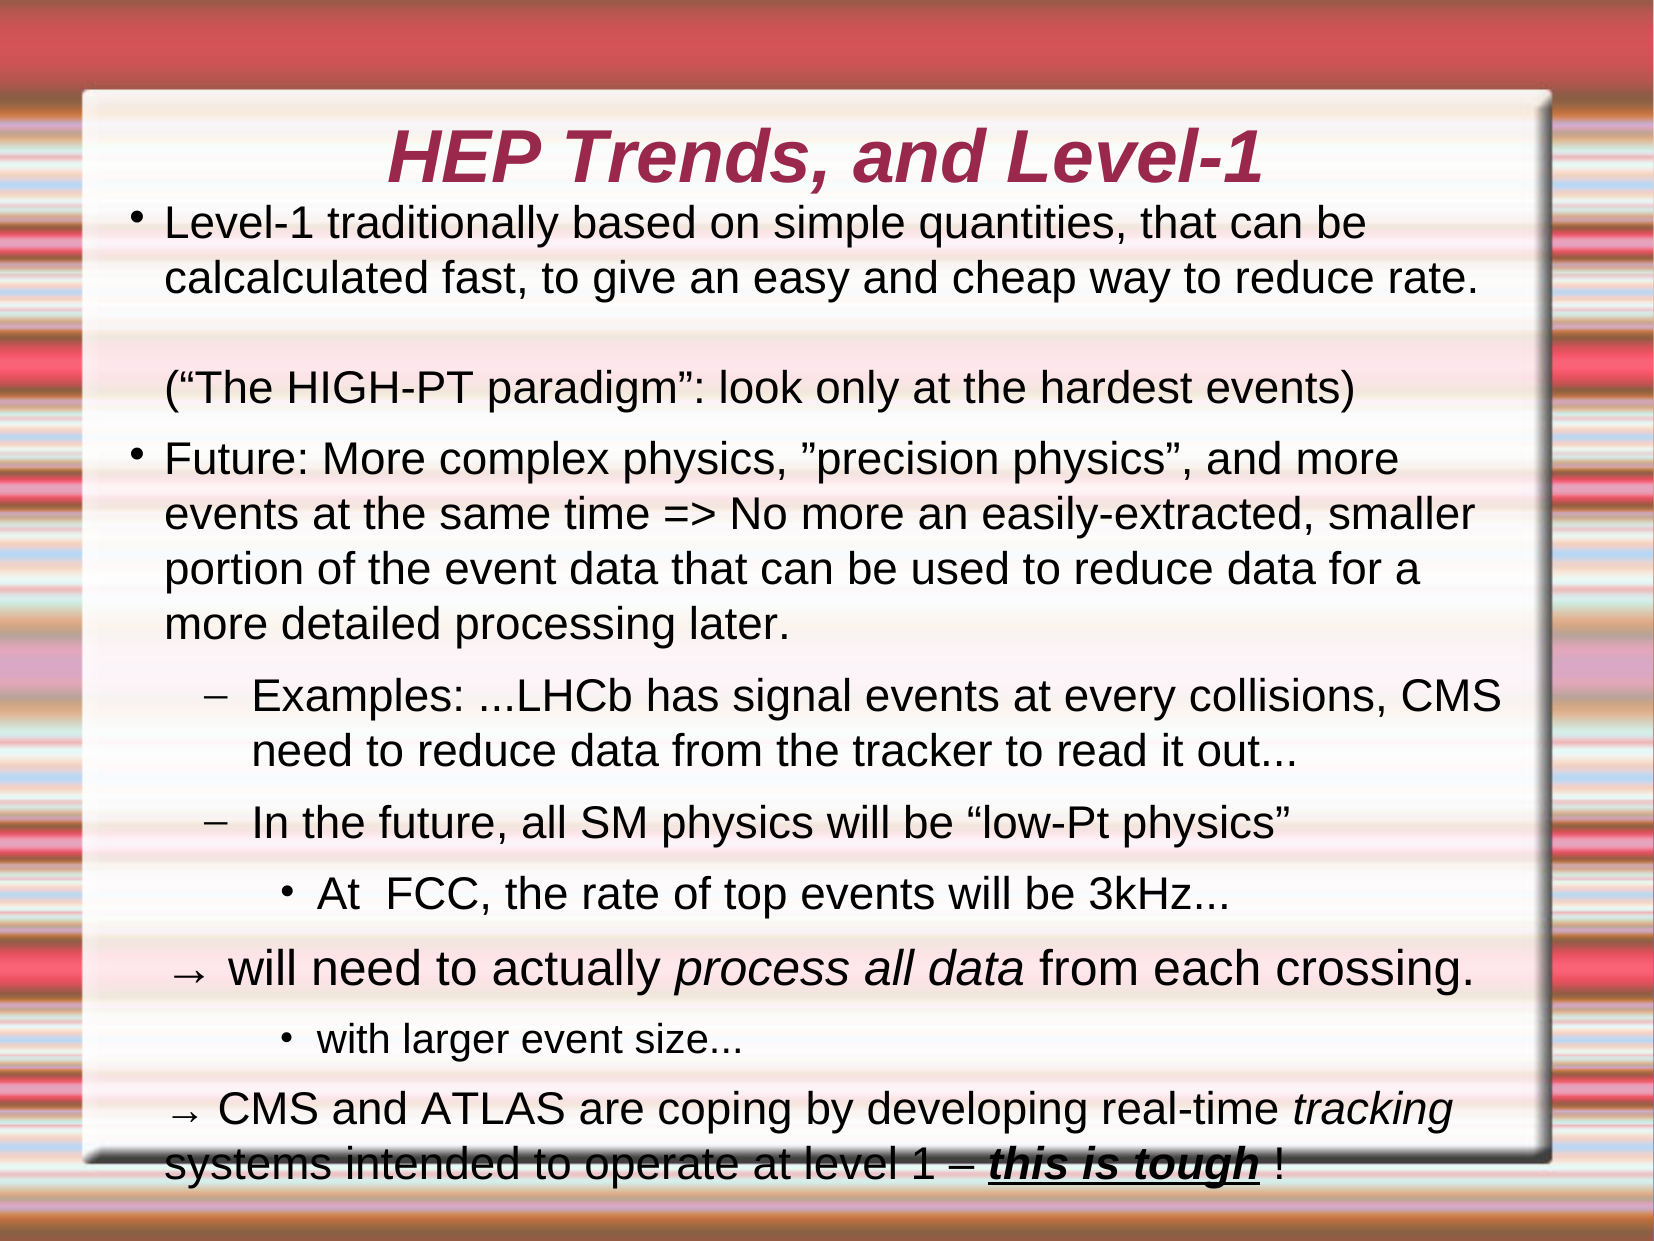

HEP Trends, and Level-1
Level-1 traditionally based on simple quantities, that can be calcalculated fast, to give an easy and cheap way to reduce rate.
(“The HIGH-PT paradigm”: look only at the hardest events)
Future: More complex physics, ”precision physics”, and more events at the same time => No more an easily-extracted, smaller portion of the event data that can be used to reduce data for a more detailed processing later.
Examples: ...LHCb has signal events at every collisions, CMS need to reduce data from the tracker to read it out...
In the future, all SM physics will be “low-Pt physics”
At FCC, the rate of top events will be 3kHz...
→ will need to actually process all data from each crossing.
with larger event size...
→ CMS and ATLAS are coping by developing real-time tracking systems intended to operate at level 1 – this is tough !